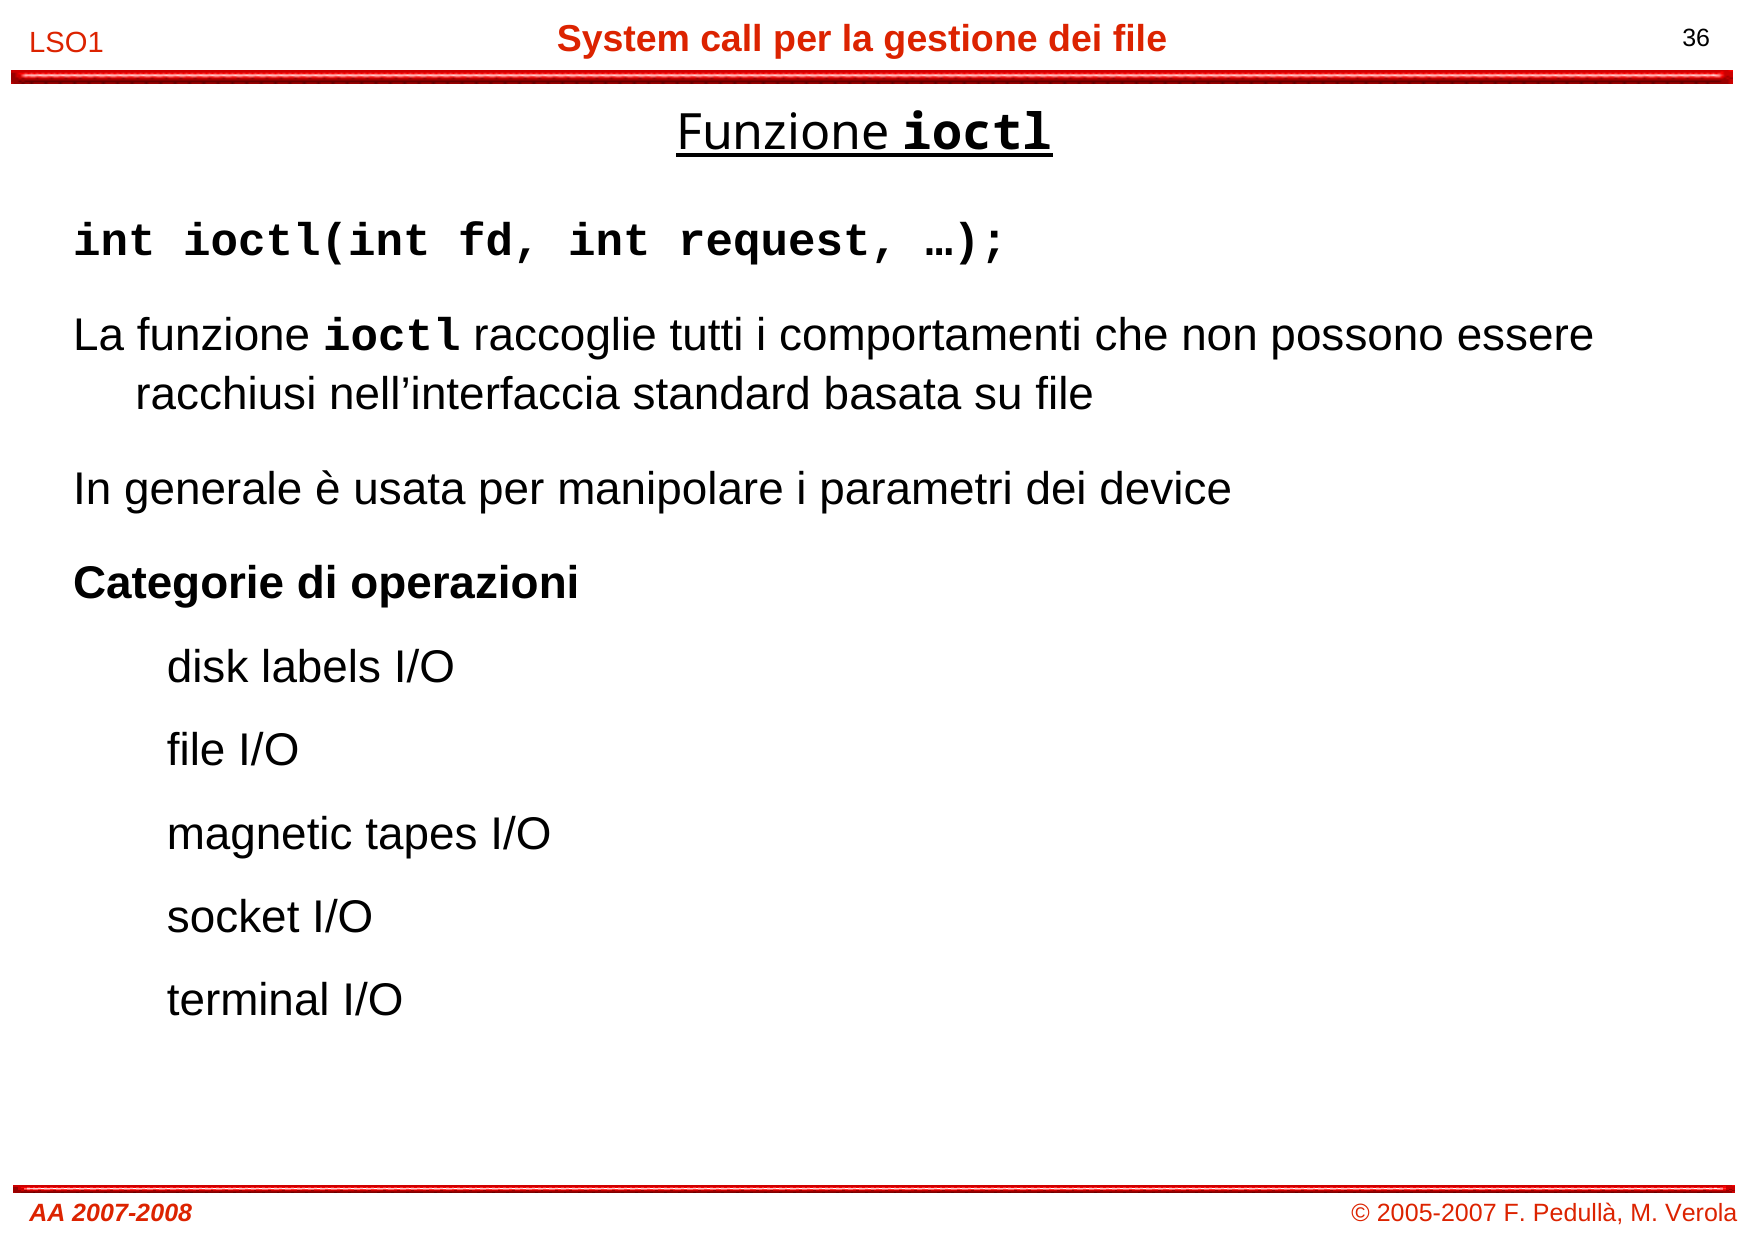

Funzione ioctl
# int ioctl(int fd, int request, …);
La funzione ioctl raccoglie tutti i comportamenti che non possono essere racchiusi nell’interfaccia standard basata su file
In generale è usata per manipolare i parametri dei device
Categorie di operazioni
disk labels I/O
file I/O
magnetic tapes I/O
socket I/O
terminal I/O